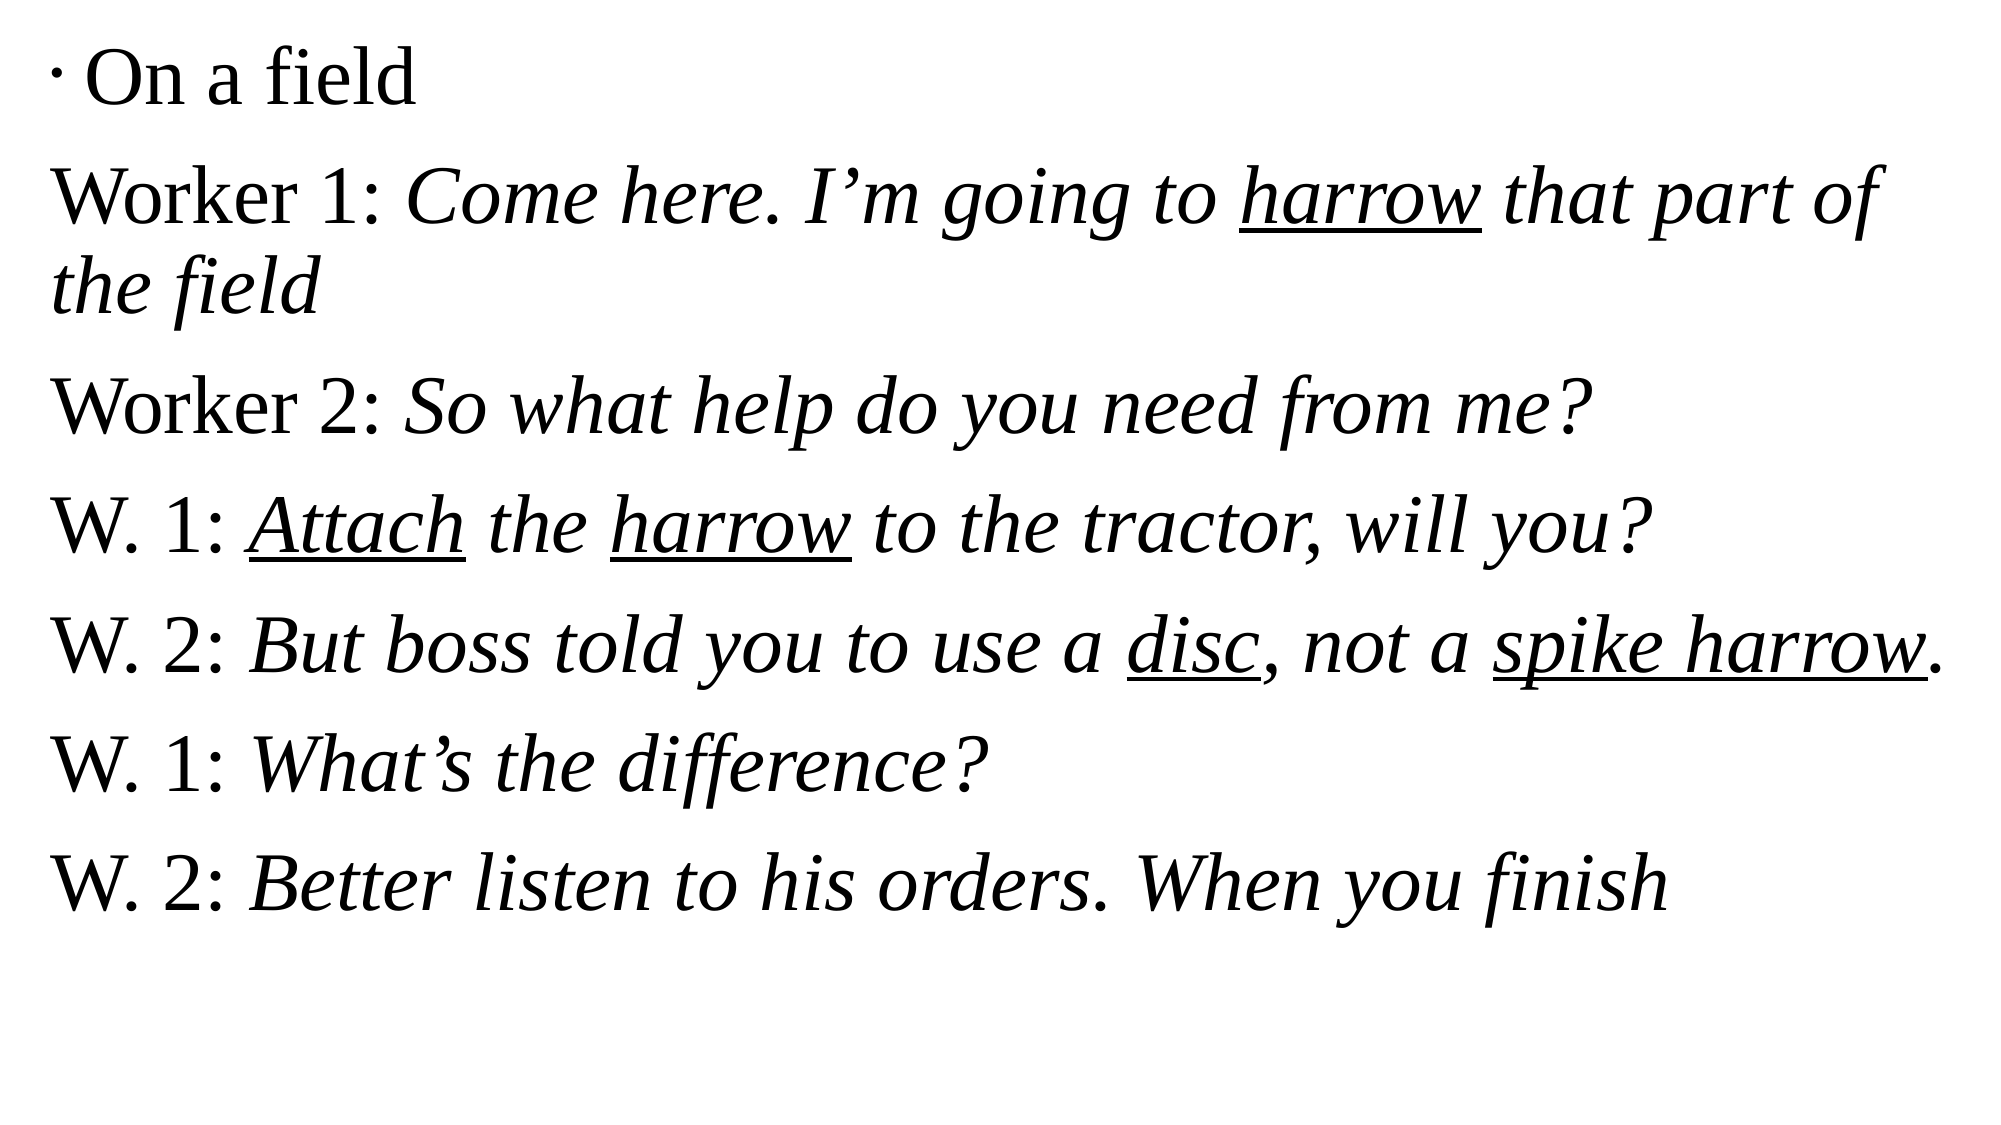

# On a field
Worker 1: Come here. I’m going to harrow that part of the field
Worker 2: So what help do you need from me?
W. 1: Attach the harrow to the tractor, will you?
W. 2: But boss told you to use a disc, not a spike harrow.
W. 1: What’s the difference?
W. 2: Better listen to his orders. When you finish